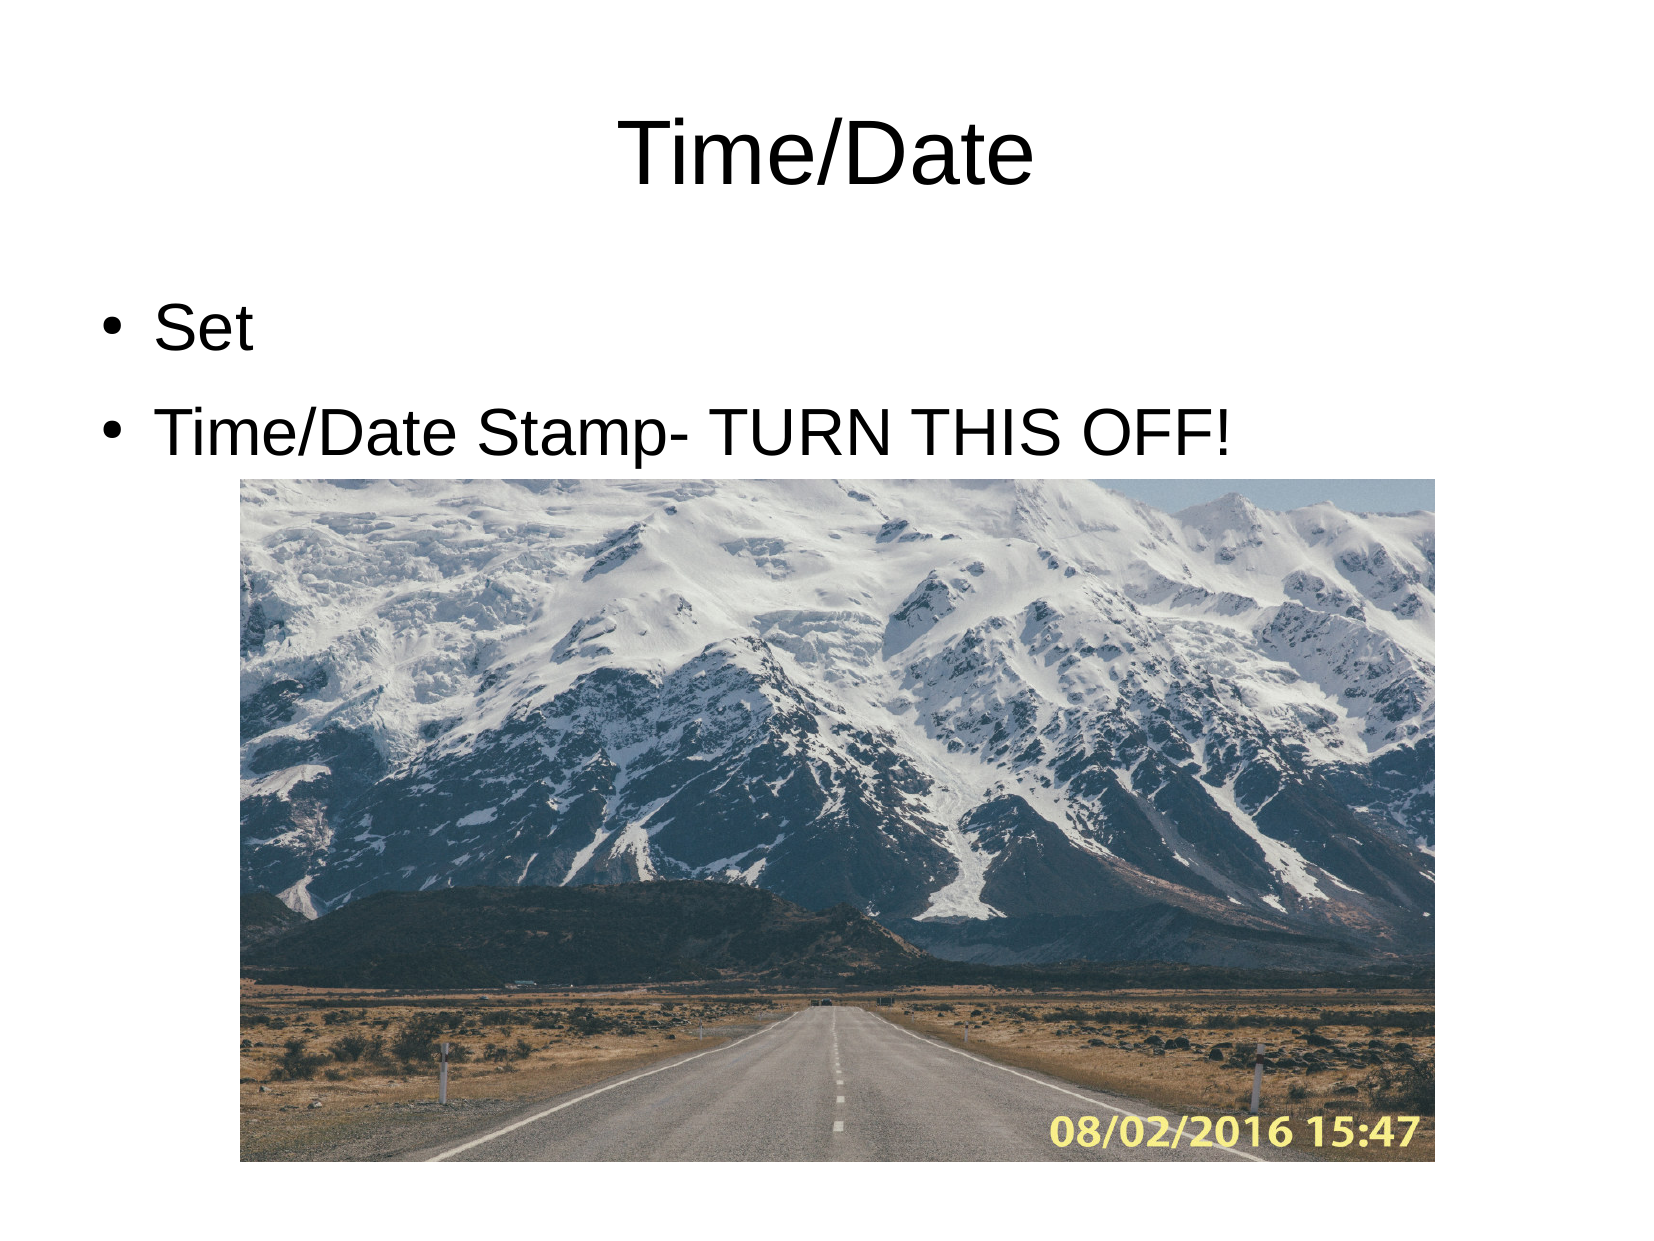

# Time/Date
Set
Time/Date Stamp- TURN THIS OFF!